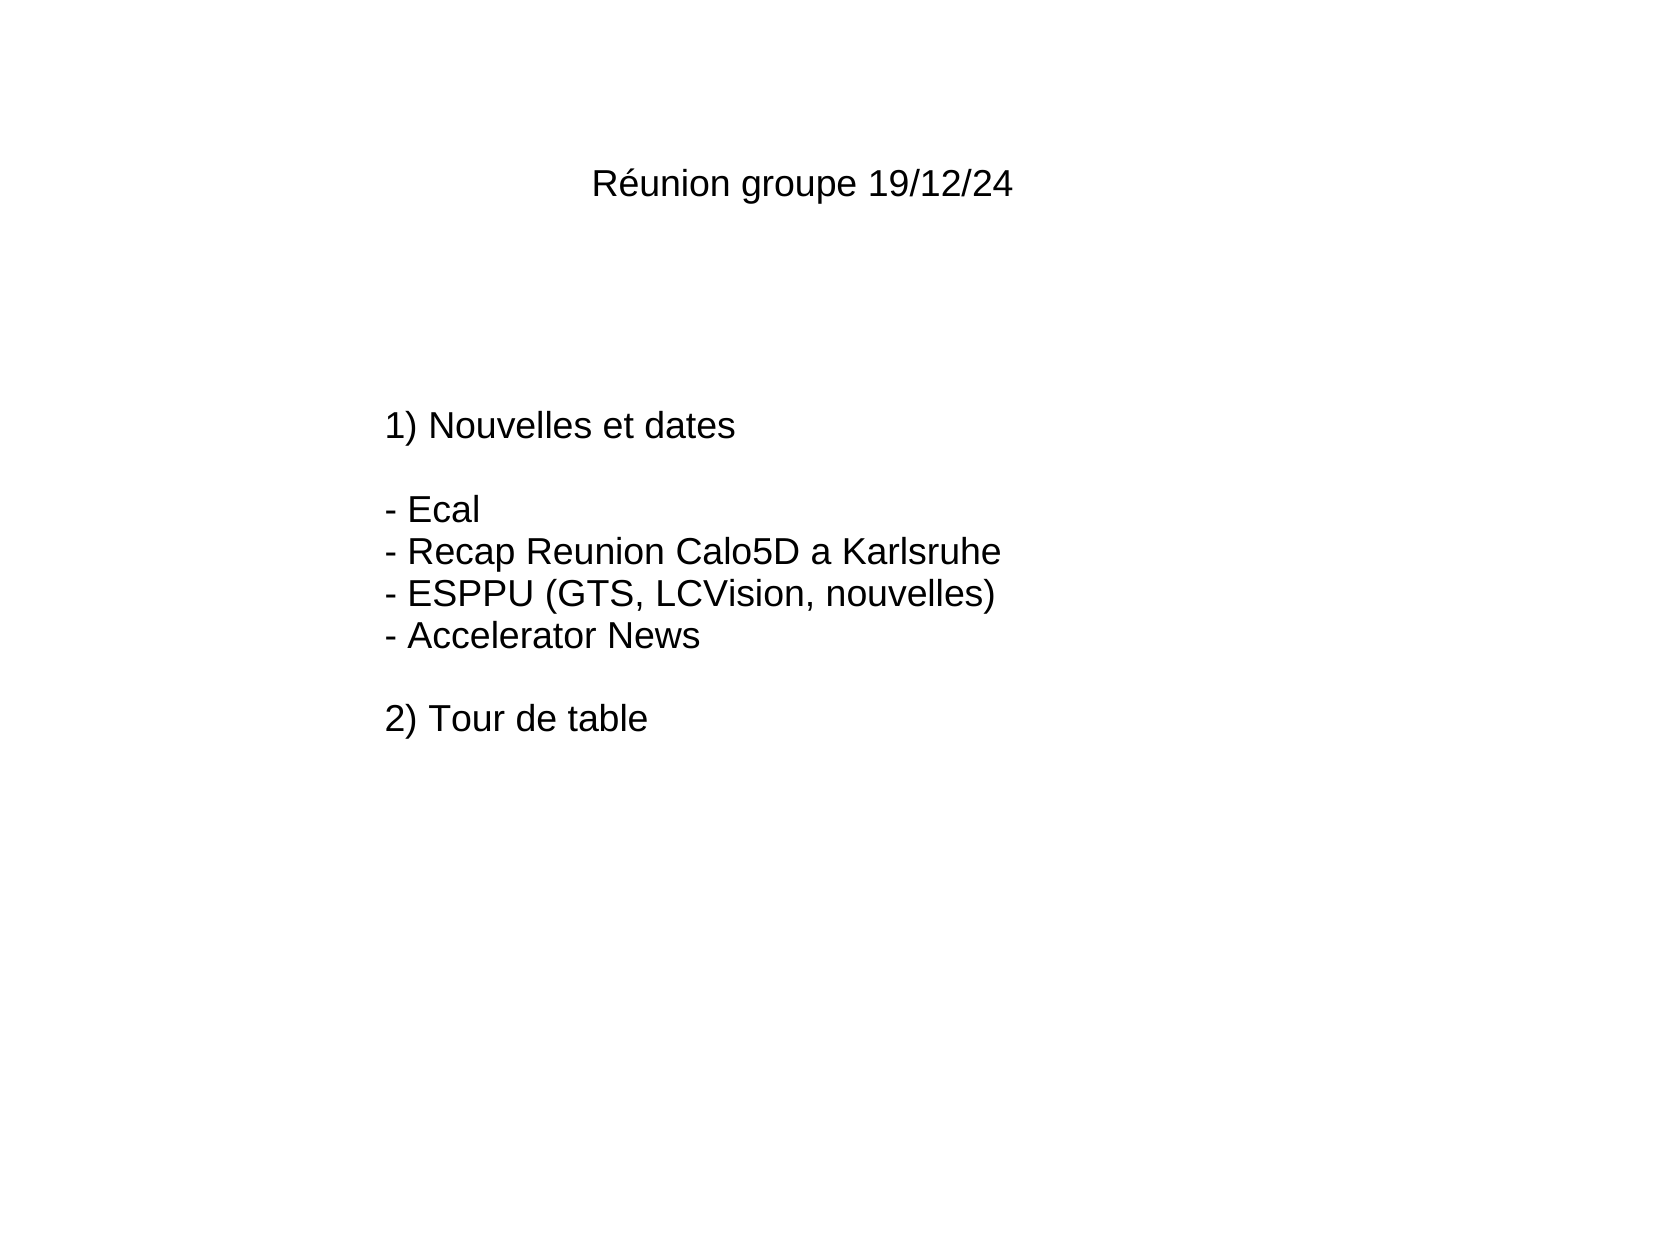

1) Nouvelles et dates
- Ecal
- Recap Reunion Calo5D a Karlsruhe
- ESPPU (GTS, LCVision, nouvelles)
- Accelerator News
2) Tour de table
Réunion groupe 19/12/24